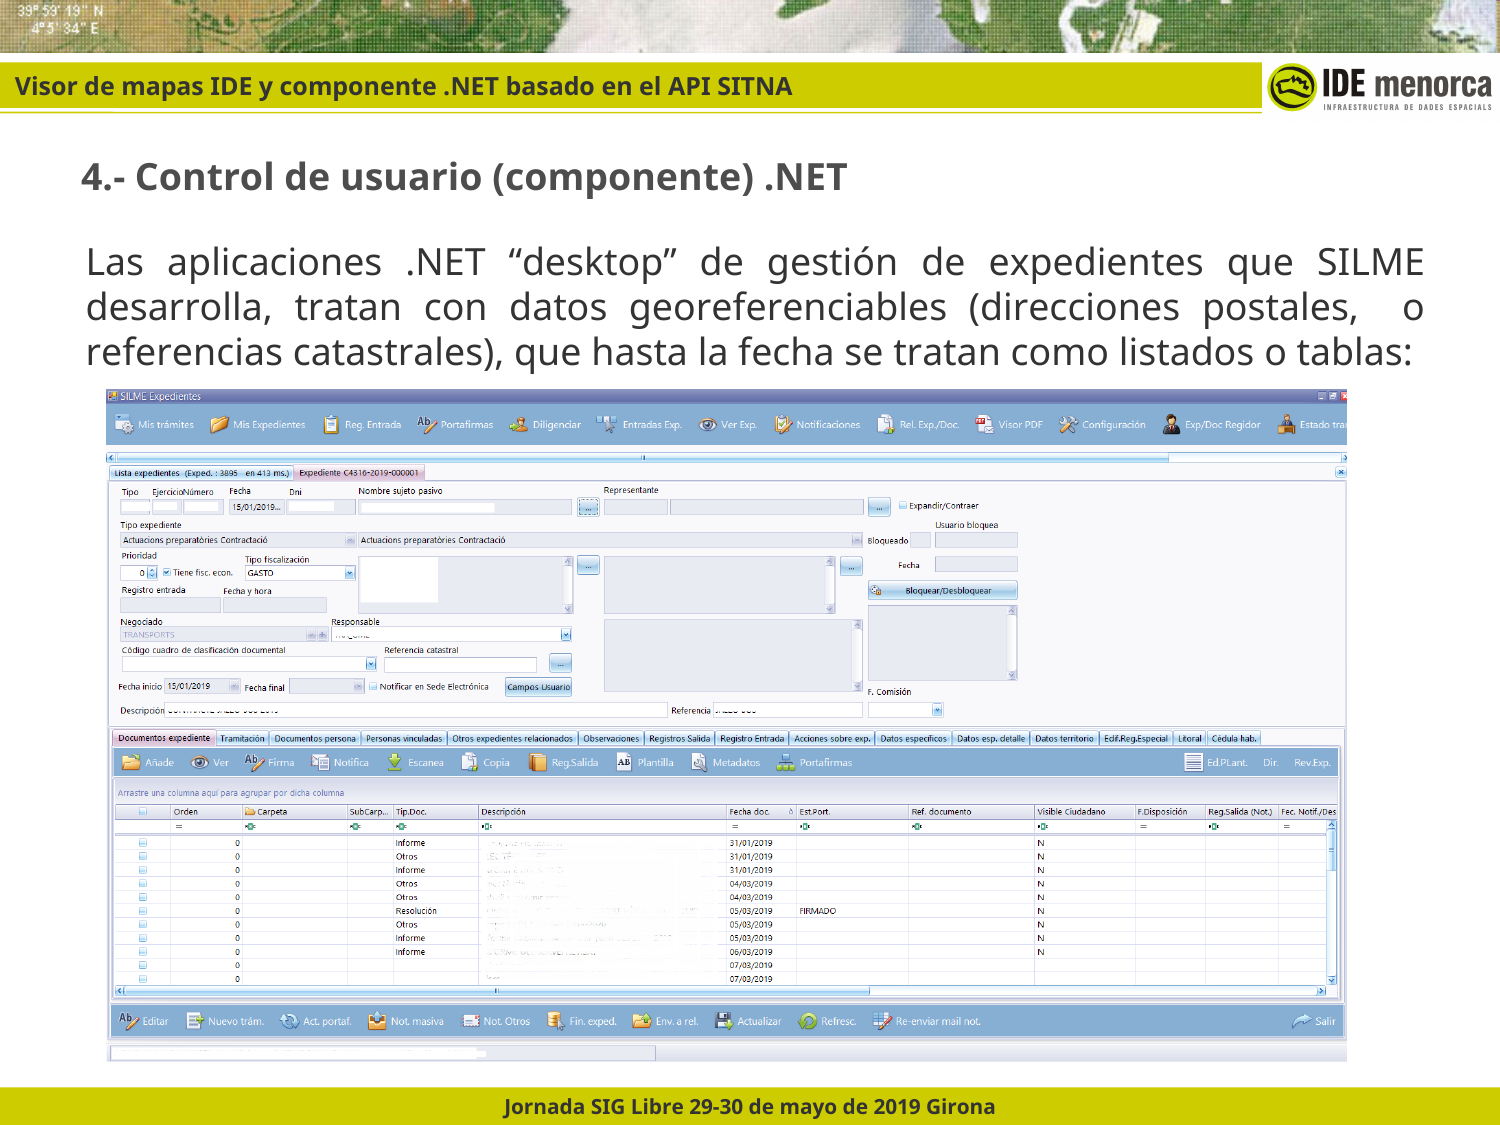

Visor de mapas IDE y componente .NET basado en el API SITNA
4.- Control de usuario (componente) .NET
Las aplicaciones .NET “desktop” de gestión de expedientes que SILME desarrolla, tratan con datos georeferenciables (direcciones postales, o referencias catastrales), que hasta la fecha se tratan como listados o tablas:
Jornada SIG Libre 29-30 de mayo de 2019 Girona